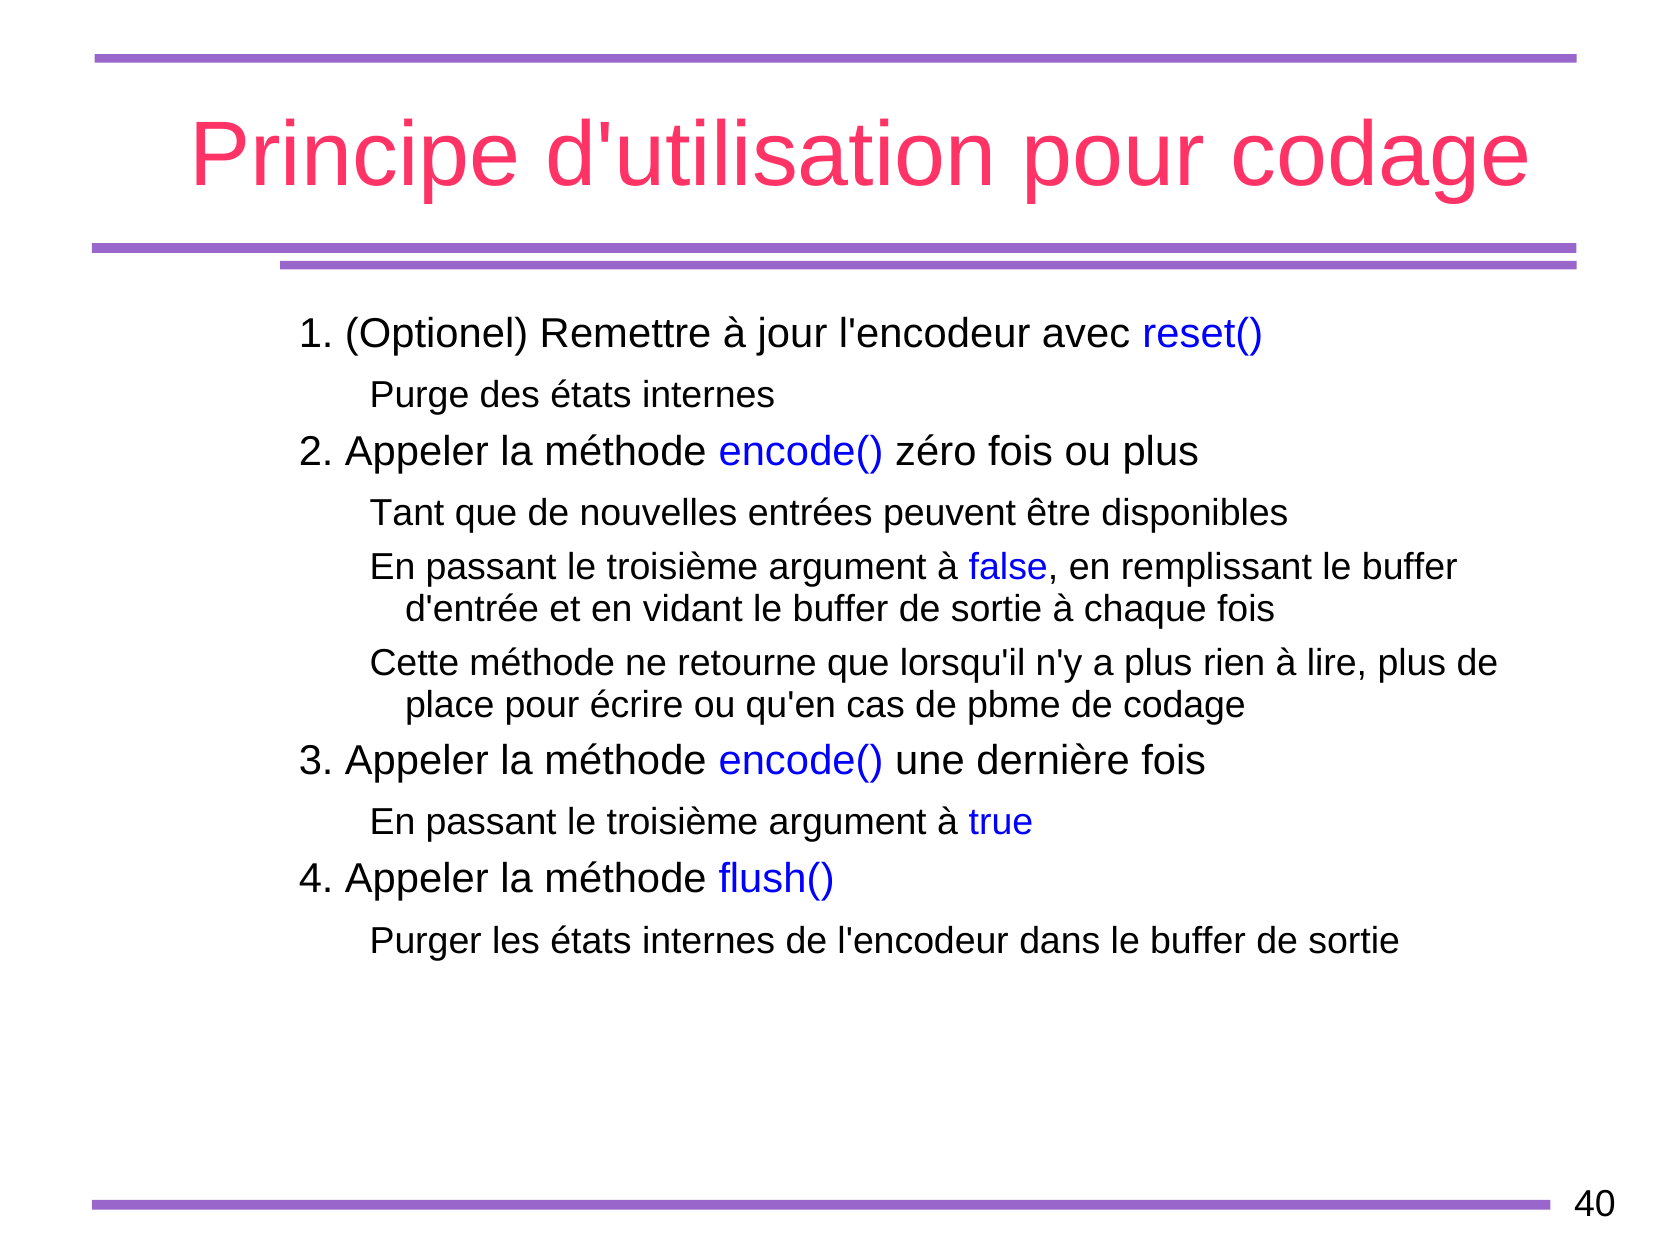

# Principe d'utilisation pour codage
1. (Optionel) Remettre à jour l'encodeur avec reset()
Purge des états internes
2. Appeler la méthode encode() zéro fois ou plus
Tant que de nouvelles entrées peuvent être disponibles
En passant le troisième argument à false, en remplissant le buffer d'entrée et en vidant le buffer de sortie à chaque fois
Cette méthode ne retourne que lorsqu'il n'y a plus rien à lire, plus de place pour écrire ou qu'en cas de pbme de codage
3. Appeler la méthode encode() une dernière fois
En passant le troisième argument à true
4. Appeler la méthode flush()
Purger les états internes de l'encodeur dans le buffer de sortie